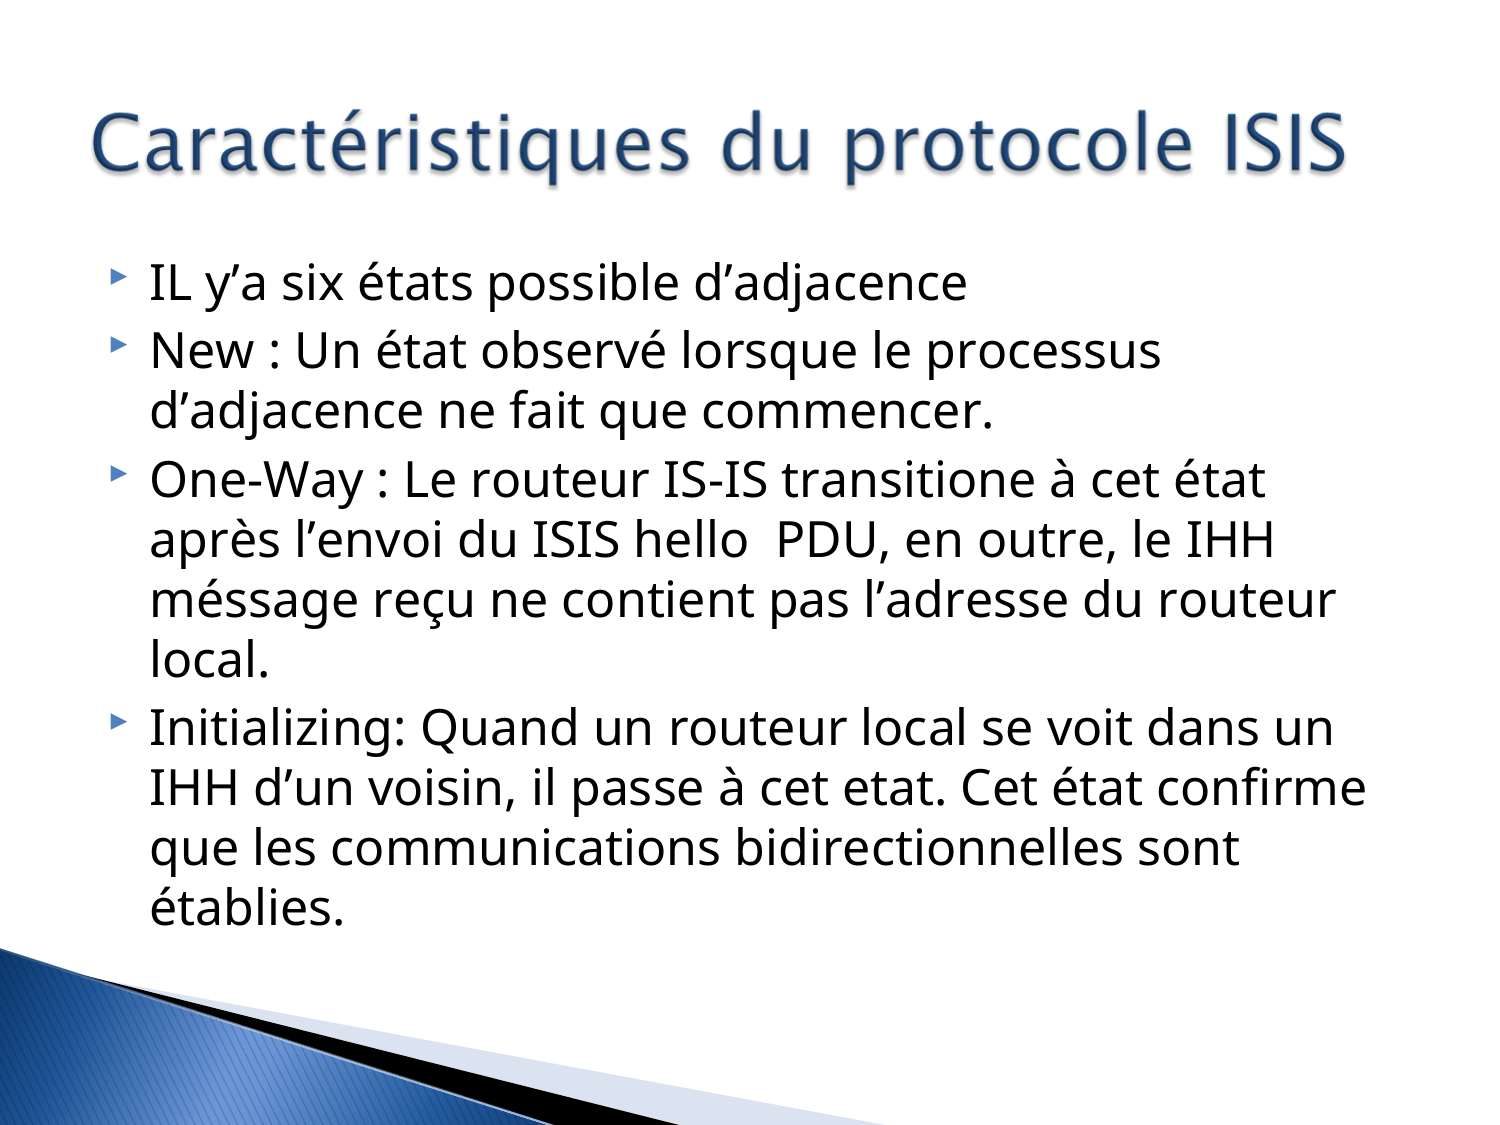

# IL y’a six états possible d’adjacence
New : Un état observé lorsque le processus d’adjacence ne fait que commencer.
One-Way : Le routeur IS-IS transitione à cet état après l’envoi du ISIS hello PDU, en outre, le IHH méssage reçu ne contient pas l’adresse du routeur local.
Initializing: Quand un routeur local se voit dans un IHH d’un voisin, il passe à cet etat. Cet état confirme que les communications bidirectionnelles sont établies.